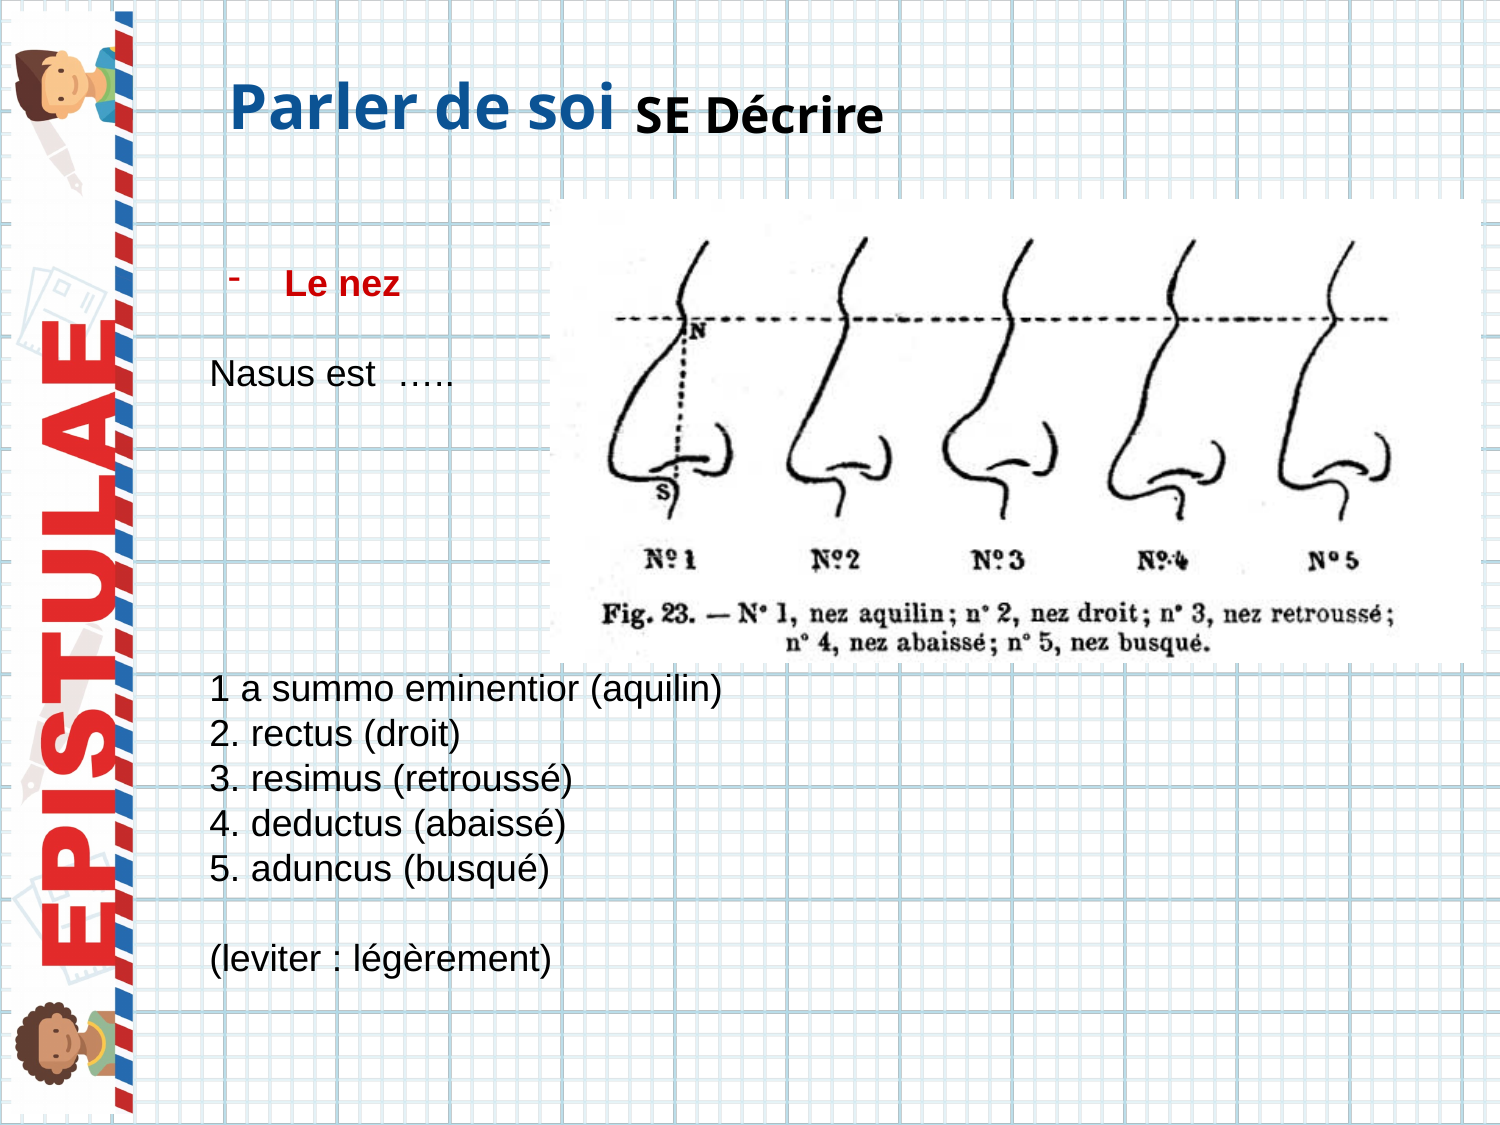

Parler de soi
SE Décrire
Le nez
Nasus est …..
1 a summo eminentior (aquilin)
2. rectus (droit)
3. resimus (retroussé)
4. deductus (abaissé)
5. aduncus (busqué)
(leviter : légèrement)